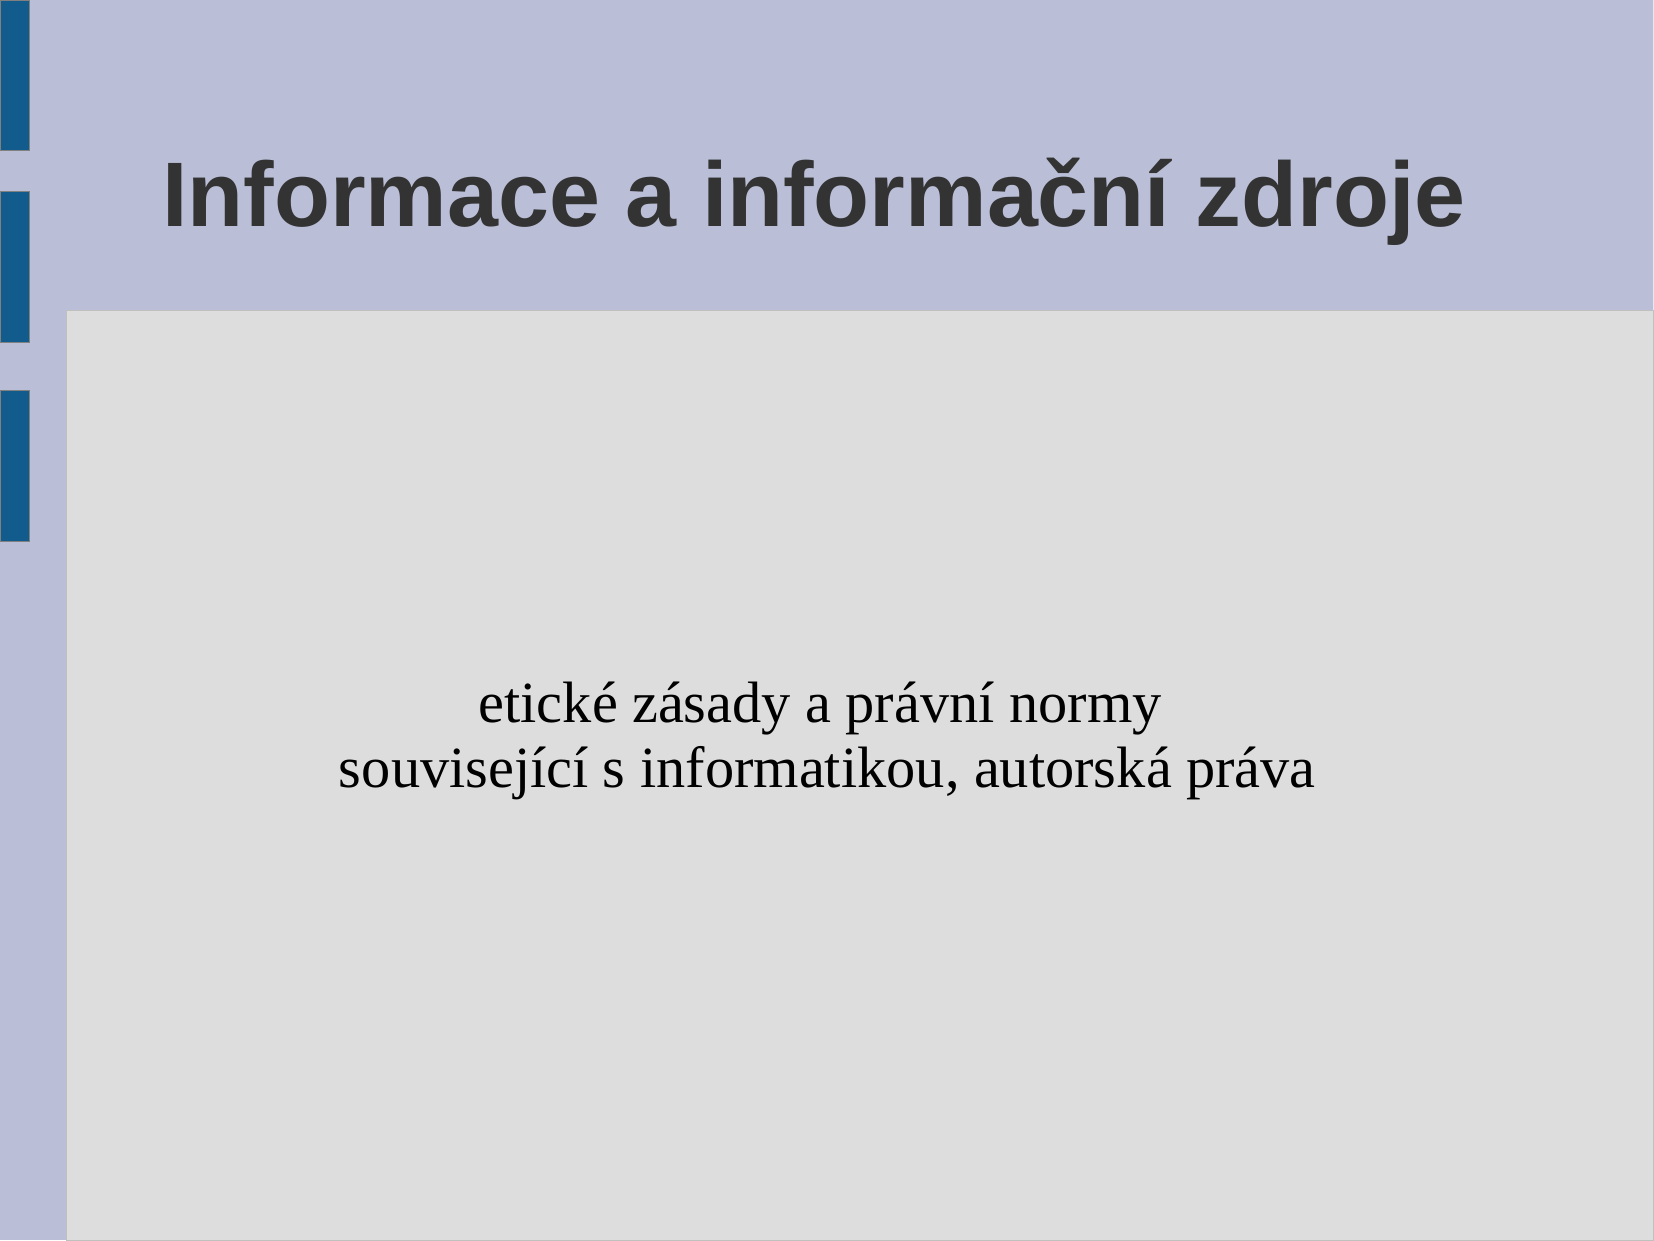

# Informace a informační zdroje
etické zásady a právní normy
související s informatikou, autorská práva